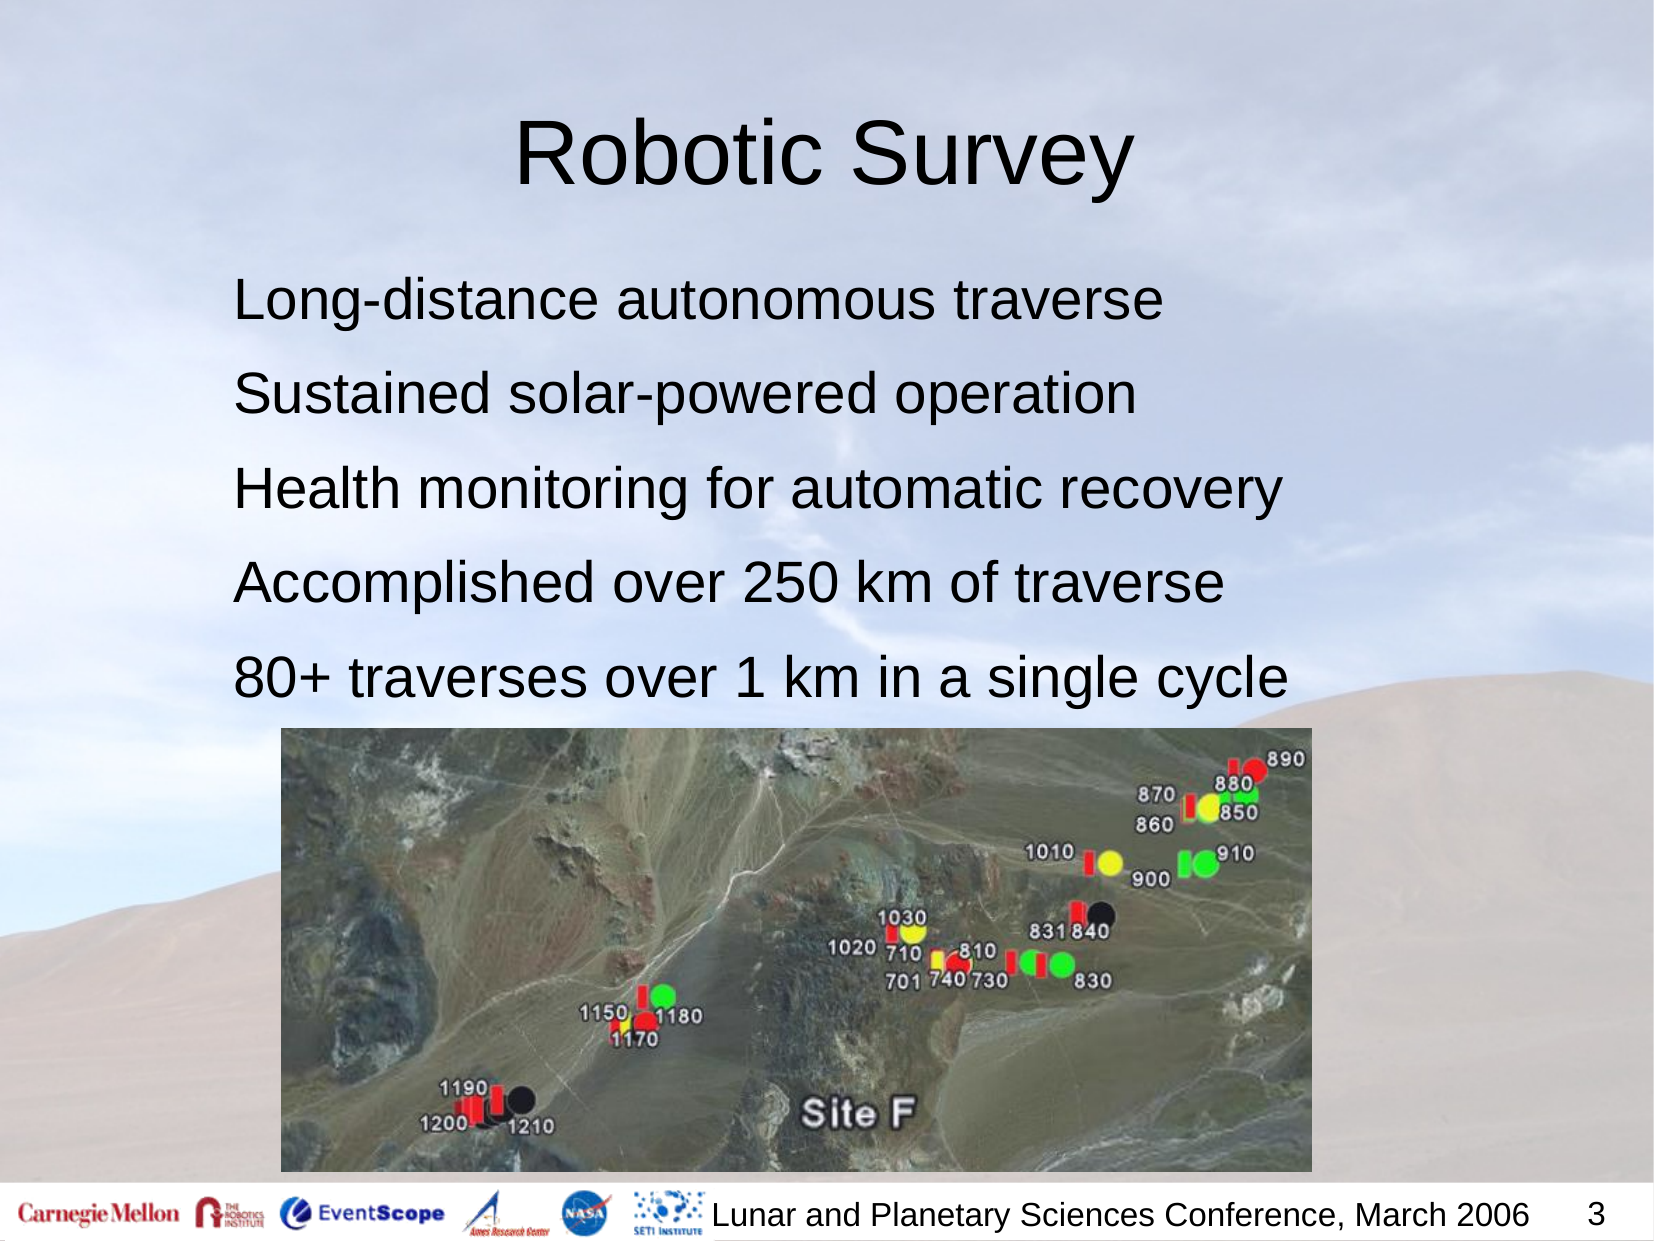

# Robotic Survey
Long-distance autonomous traverse
Sustained solar-powered operation
Health monitoring for automatic recovery
Accomplished over 250 km of traverse
80+ traverses over 1 km in a single cycle